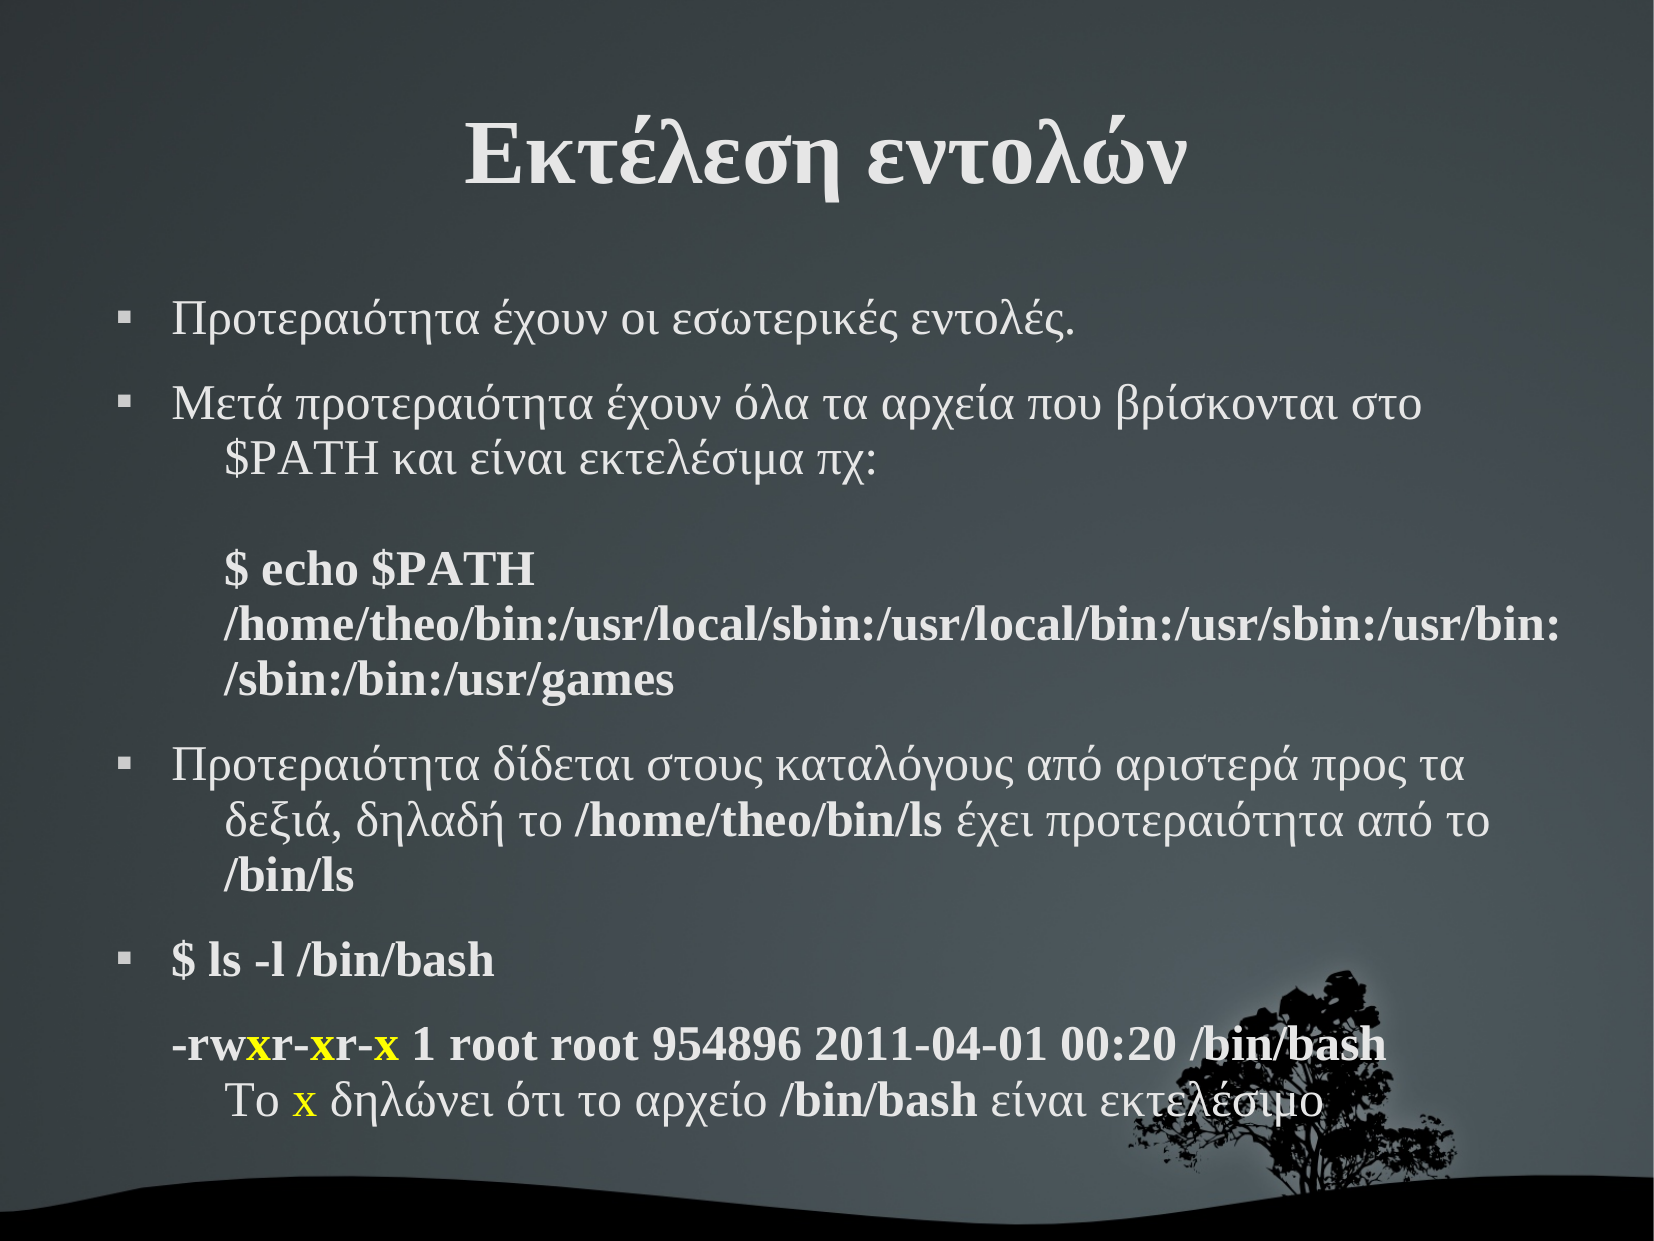

# Εκτέλεση εντολών
Προτεραιότητα έχουν οι εσωτερικές εντολές.
Μετά προτεραιότητα έχουν όλα τα αρχεία που βρίσκονται στο $PATH και είναι εκτελέσιμα πχ:
$ echo $PATH
/home/theo/bin:/usr/local/sbin:/usr/local/bin:/usr/sbin:/usr/bin: /sbin:/bin:/usr/games
Προτεραιότητα δίδεται στους καταλόγους από αριστερά προς τα δεξιά, δηλαδή το /home/theo/bin/ls έχει προτεραιότητα από το /bin/ls
$ ls -l /bin/bash
-rwxr-xr-x 1 root root 954896 2011-04-01 00:20 /bin/bash
To x δηλώνει ότι το αρχείο /bin/bash είναι εκτελέσιμο